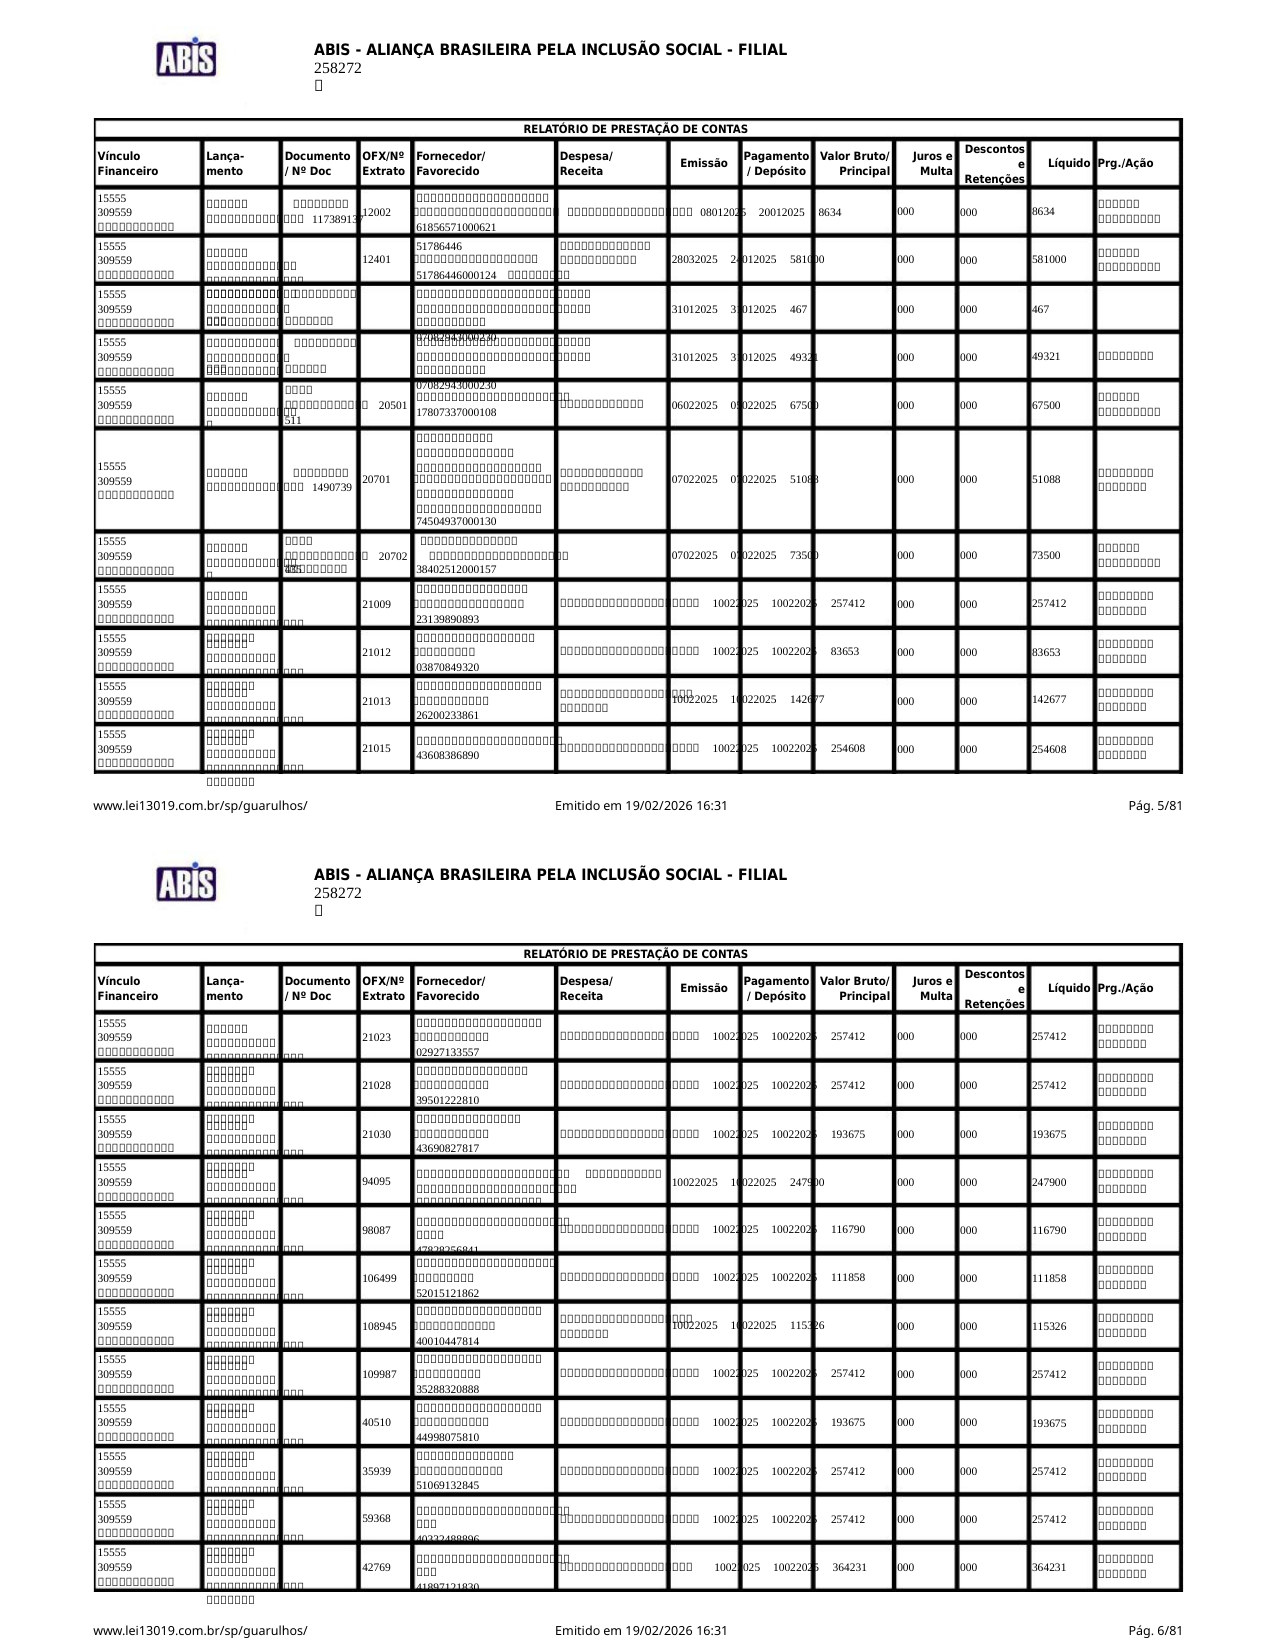

ABIS - ALIANÇA BRASILEIRA PELA INCLUSÃO SOCIAL - FILIAL


RELATÓRIO DE PRESTAÇÃO DE CONTAS
Descontos
e
Retenções
Vínculo
Financeiro
Lança-
mento
Documento
/ Nº Doc
OFX/Nº
Extrato
Fornecedor/
Favorecido
Despesa/
Receita
Pagamento
/ Depósito
Valor Bruto/
Principal
Juros e
Multa
Emissão
Líquido Prg./Ação




     

 
 















 
 
 


 
  
  
  
  









 
 

 


 
 





 










 














 
 




 


  







 
   




  

















 

 
 


   






 

 
 


   






 

 
 


  





 
 





   
www.lei13019.com.br/sp/guarulhos/
Emitido em 19/02/2026 16:31
Pág. 5/81
ABIS - ALIANÇA BRASILEIRA PELA INCLUSÃO SOCIAL - FILIAL


RELATÓRIO DE PRESTAÇÃO DE CONTAS
Descontos
e
Retenções
Vínculo
Financeiro
Lança-
mento
Documento
/ Nº Doc
OFX/Nº
Extrato
Fornecedor/
Favorecido
Despesa/
Receita
Pagamento
/ Depósito
Valor Bruto/
Principal
Juros e
Multa
Emissão
Líquido Prg./Ação




 

 
 


   
   
   
  





























 

 
 

















 

 
 





 
 
 
 







 
 




   




 

 
 


   






 

 
 


  




 

 
 


   
   
   
   
   




 

 
 






 

 
 





 
 









 
 




www.lei13019.com.br/sp/guarulhos/
Emitido em 19/02/2026 16:31
Pág. 6/81